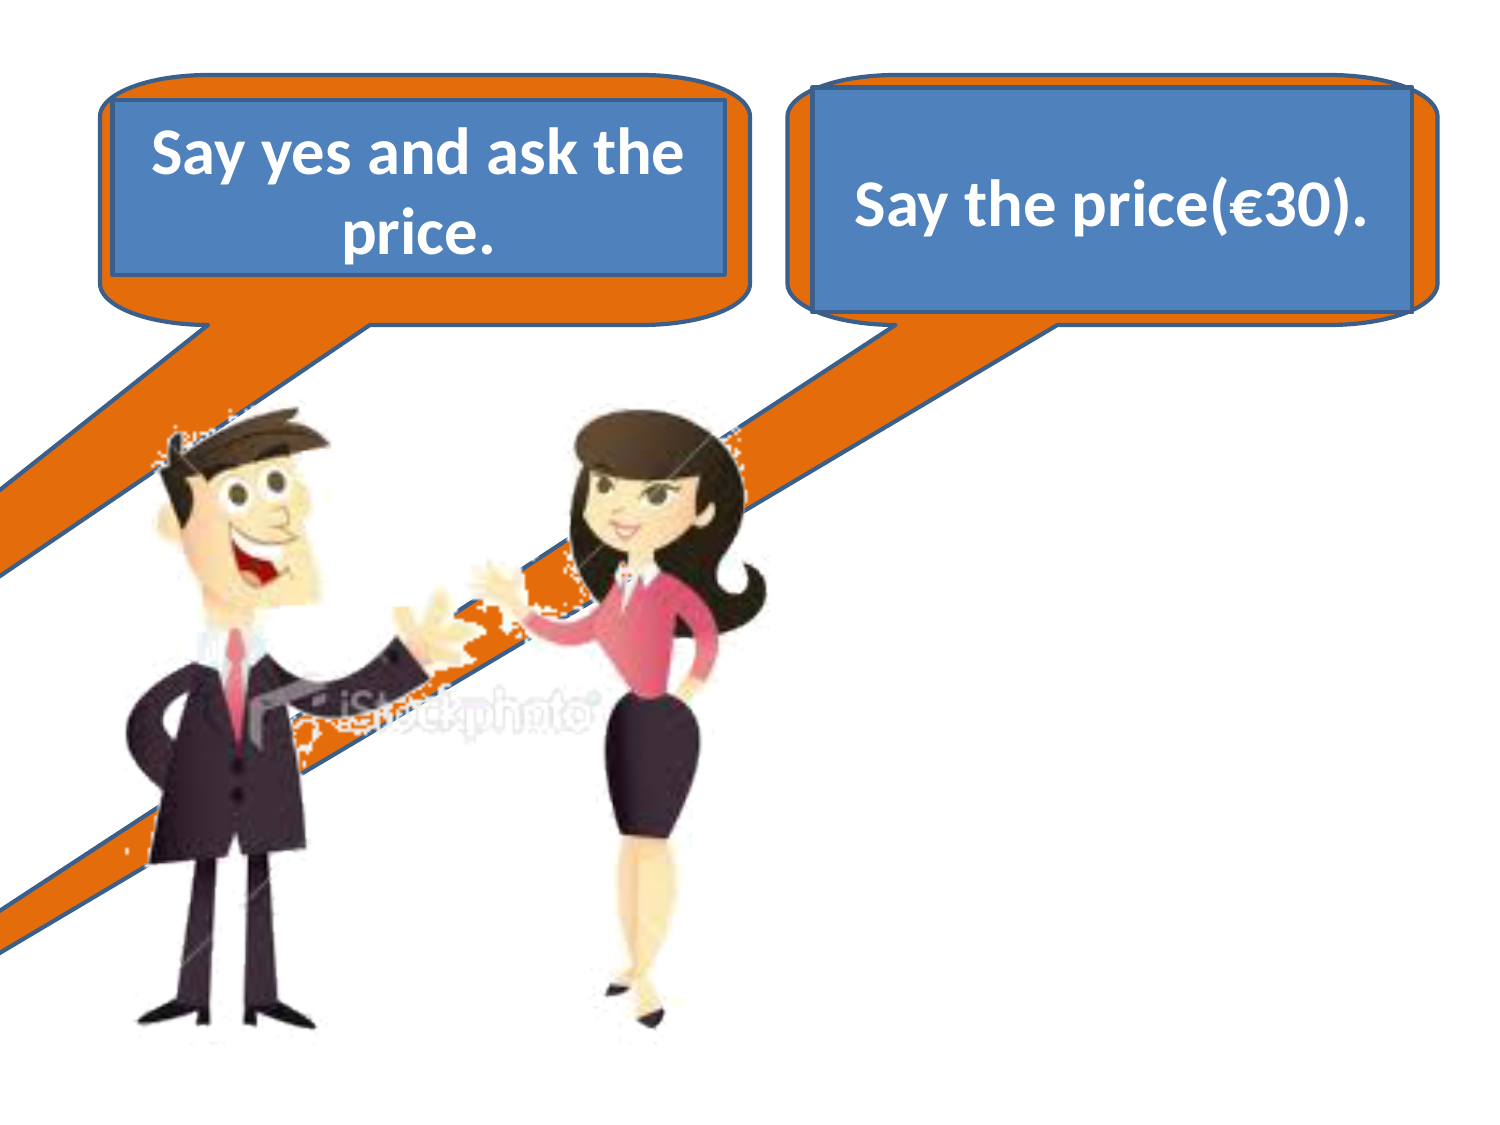

Yes. How much is it?
€30.
Say the price(€30).
Say yes and ask the price.